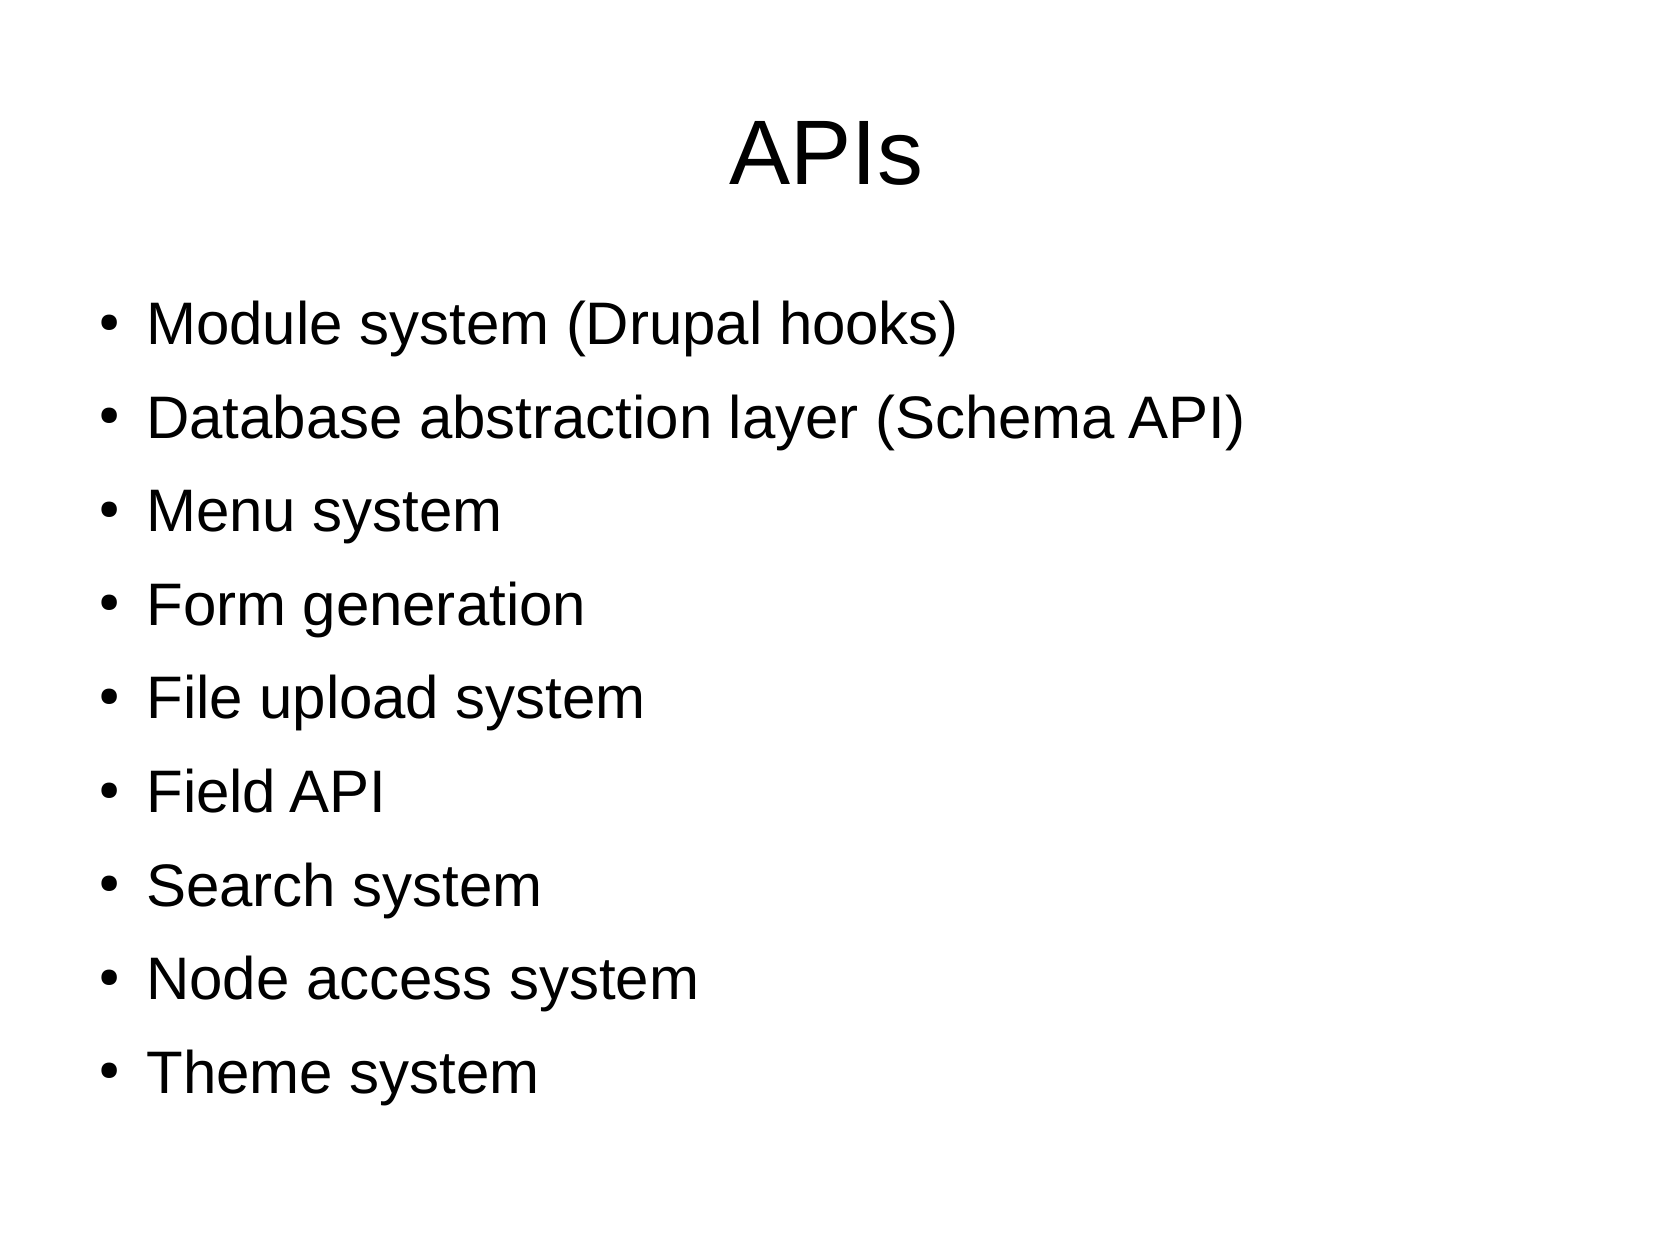

# APIs
Module system (Drupal hooks)
Database abstraction layer (Schema API)
Menu system
Form generation
File upload system
Field API
Search system
Node access system
Theme system